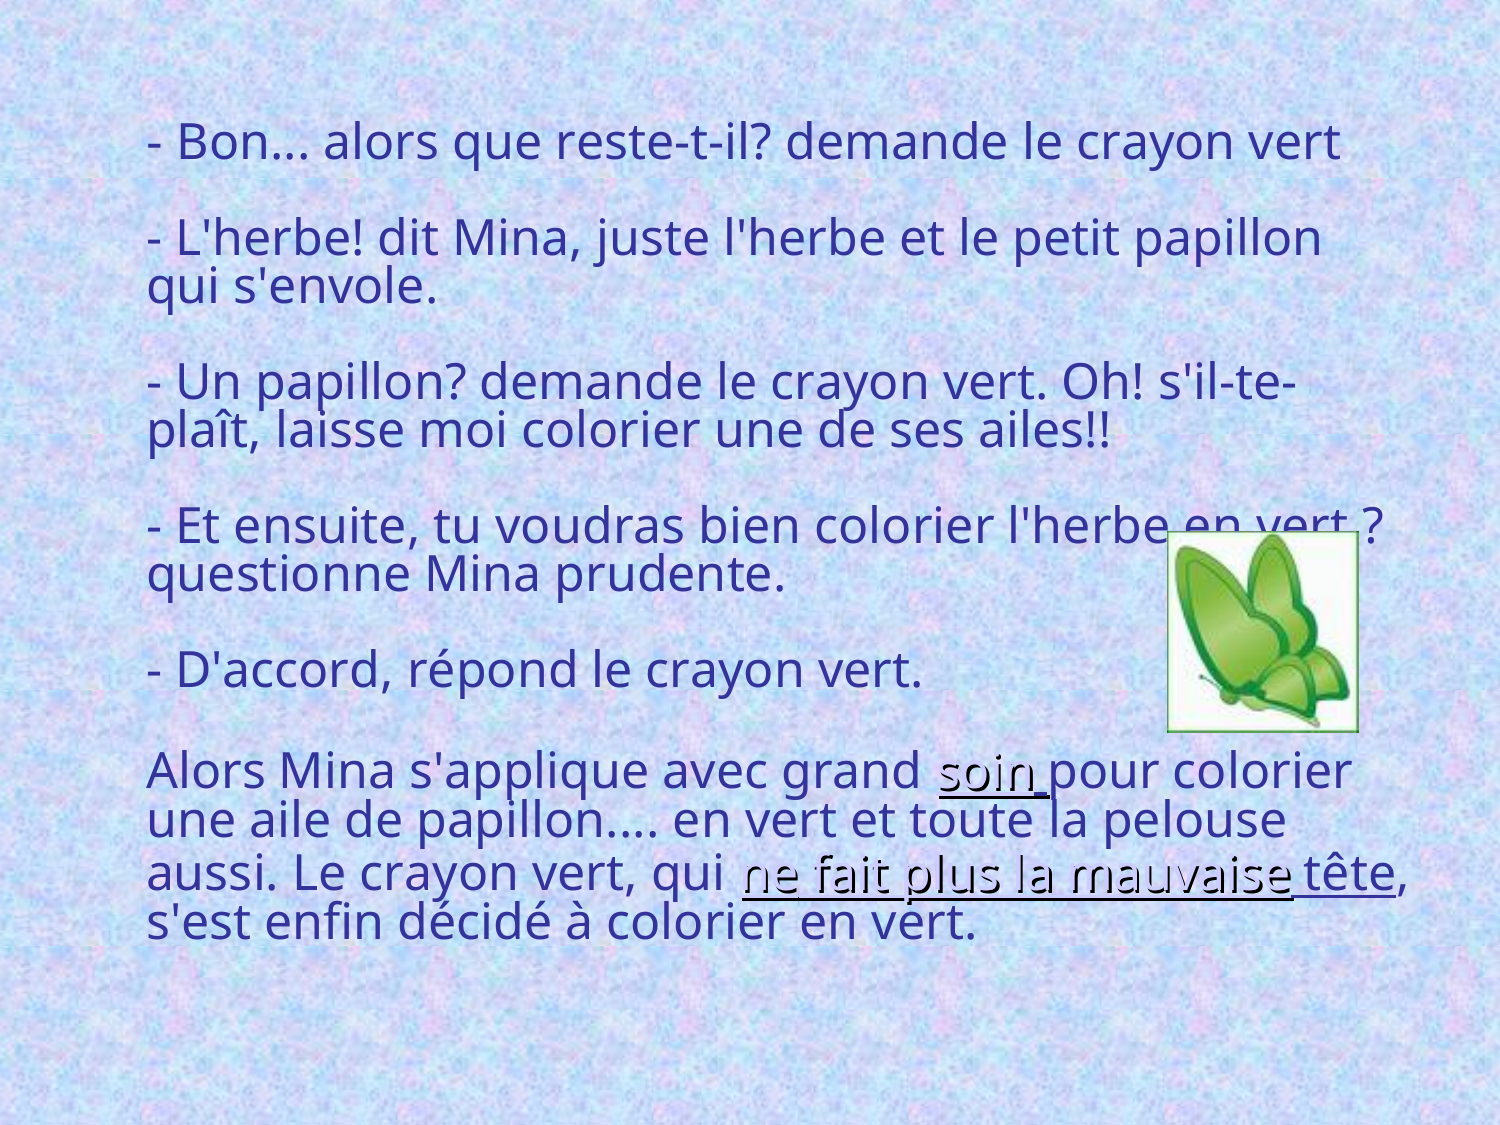

# - Bon... alors que reste-t-il? demande le crayon vert - L'herbe! dit Mina, juste l'herbe et le petit papillon qui s'envole. - Un papillon? demande le crayon vert. Oh! s'il-te-plaît, laisse moi colorier une de ses ailes!! - Et ensuite, tu voudras bien colorier l'herbe en vert,? questionne Mina prudente. - D'accord, répond le crayon vert. Alors Mina s'applique avec grand soin pour colorier une aile de papillon.... en vert et toute la pelouse aussi. Le crayon vert, qui ne fait plus la mauvaise tête, s'est enfin décidé à colorier en vert.